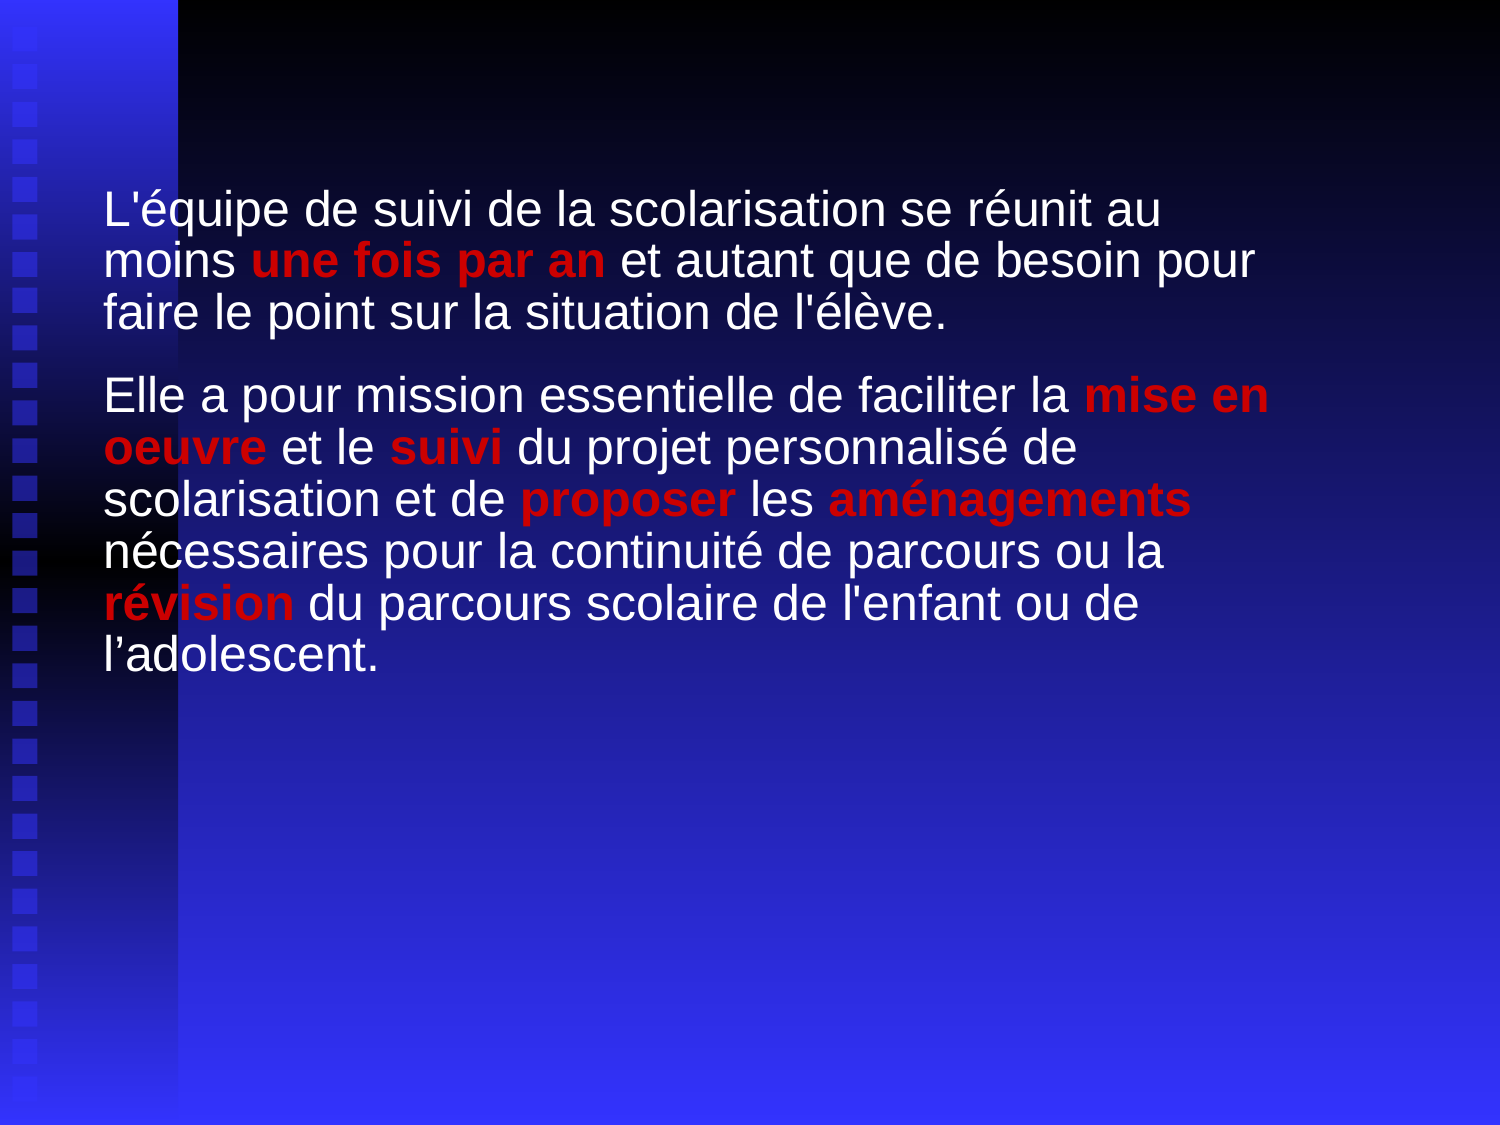

L'équipe de suivi de la scolarisation se réunit au moins une fois par an et autant que de besoin pour faire le point sur la situation de l'élève.
Elle a pour mission essentielle de faciliter la mise en oeuvre et le suivi du projet personnalisé de scolarisation et de proposer les aménagements nécessaires pour la continuité de parcours ou la révision du parcours scolaire de l'enfant ou de l’adolescent.